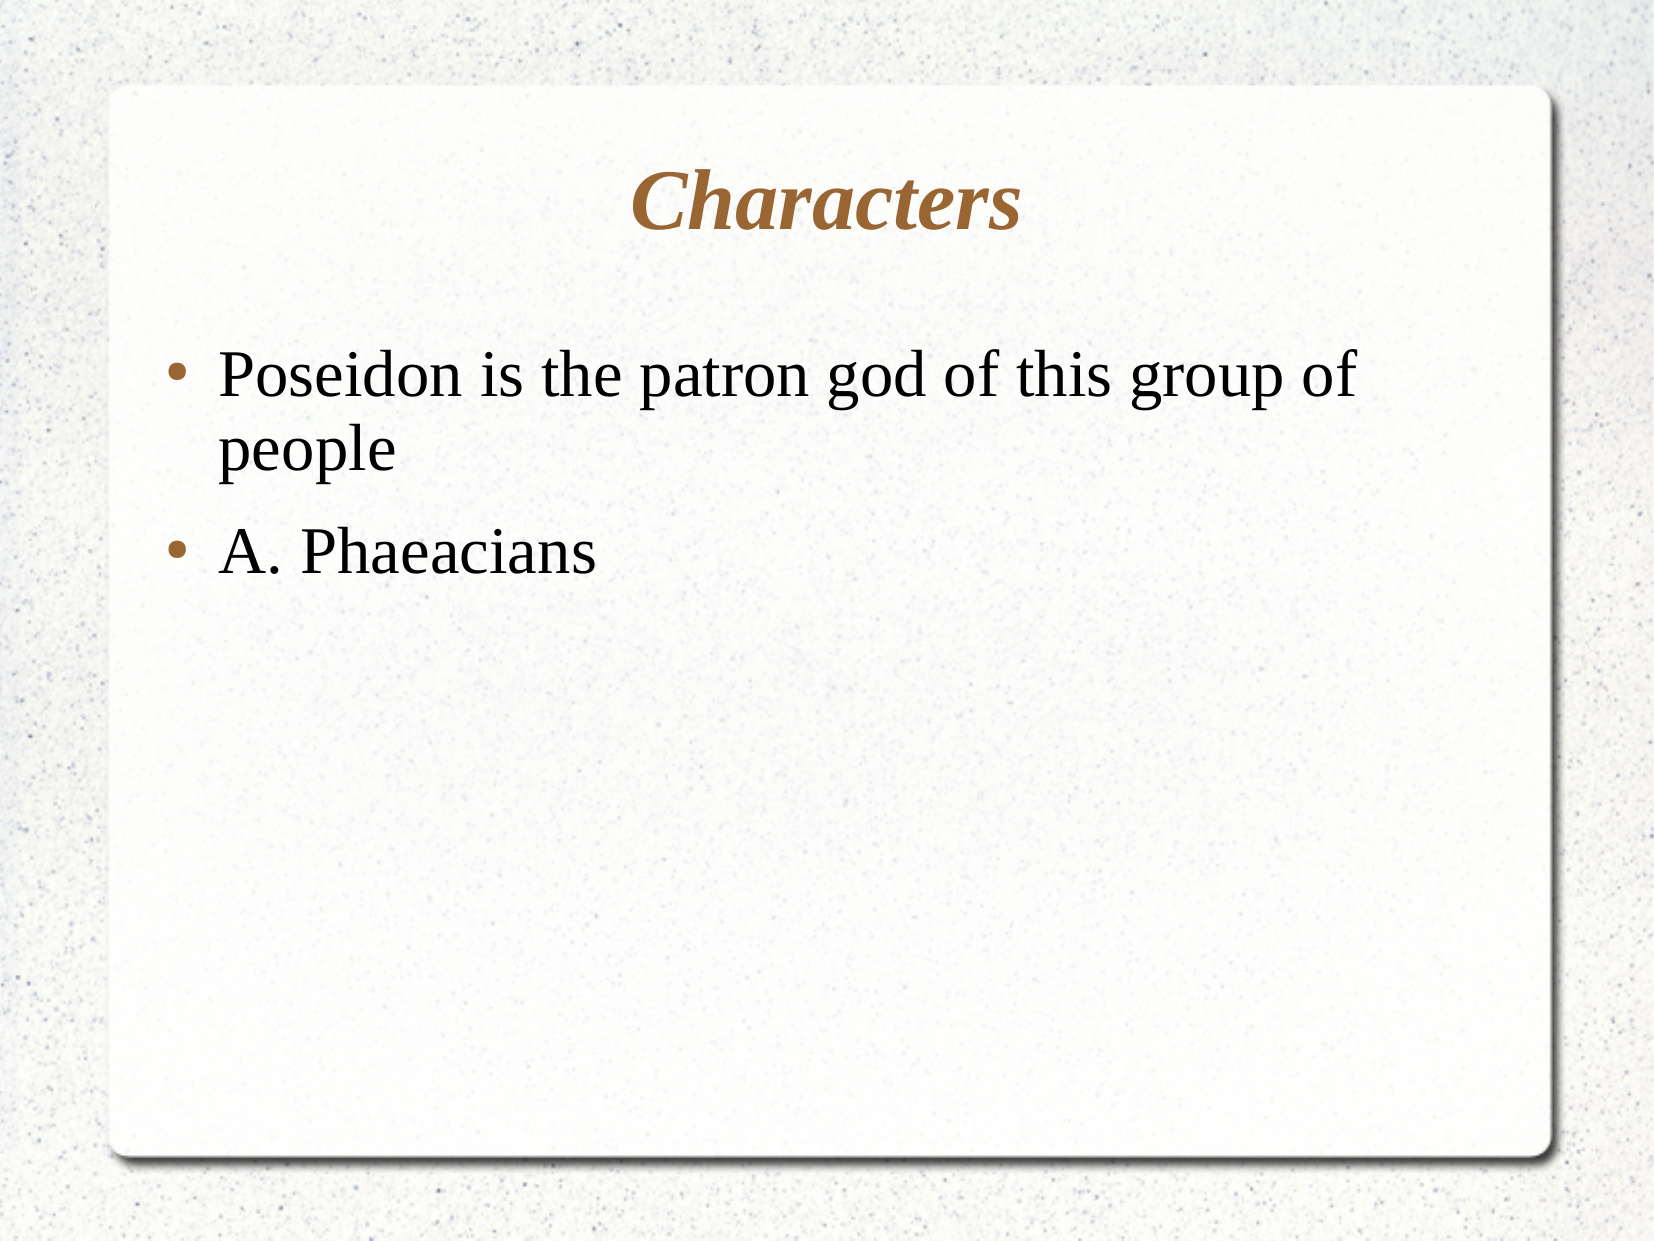

# Characters
Poseidon is the patron god of this group of people
A. Phaeacians